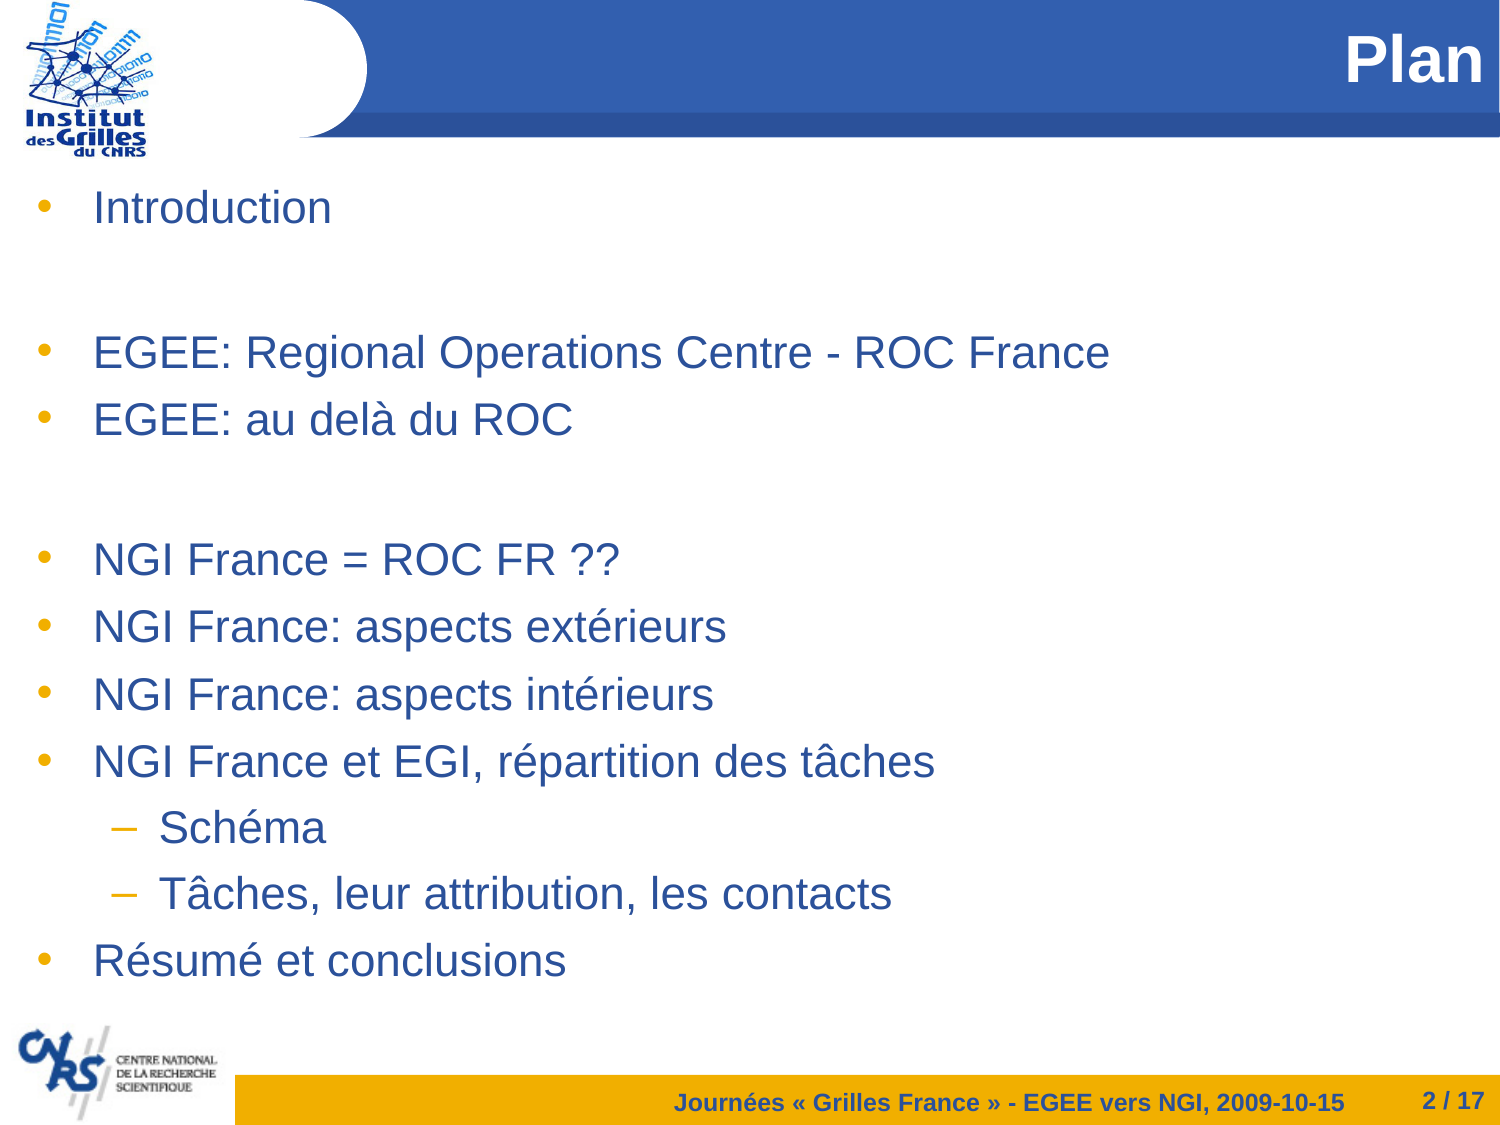

# Plan
Introduction
EGEE: Regional Operations Centre - ROC France
EGEE: au delà du ROC
NGI France = ROC FR ??
NGI France: aspects extérieurs
NGI France: aspects intérieurs
NGI France et EGI, répartition des tâches
Schéma
Tâches, leur attribution, les contacts
Résumé et conclusions
Journées « Grilles France » - EGEE vers NGI, 2009-10-15